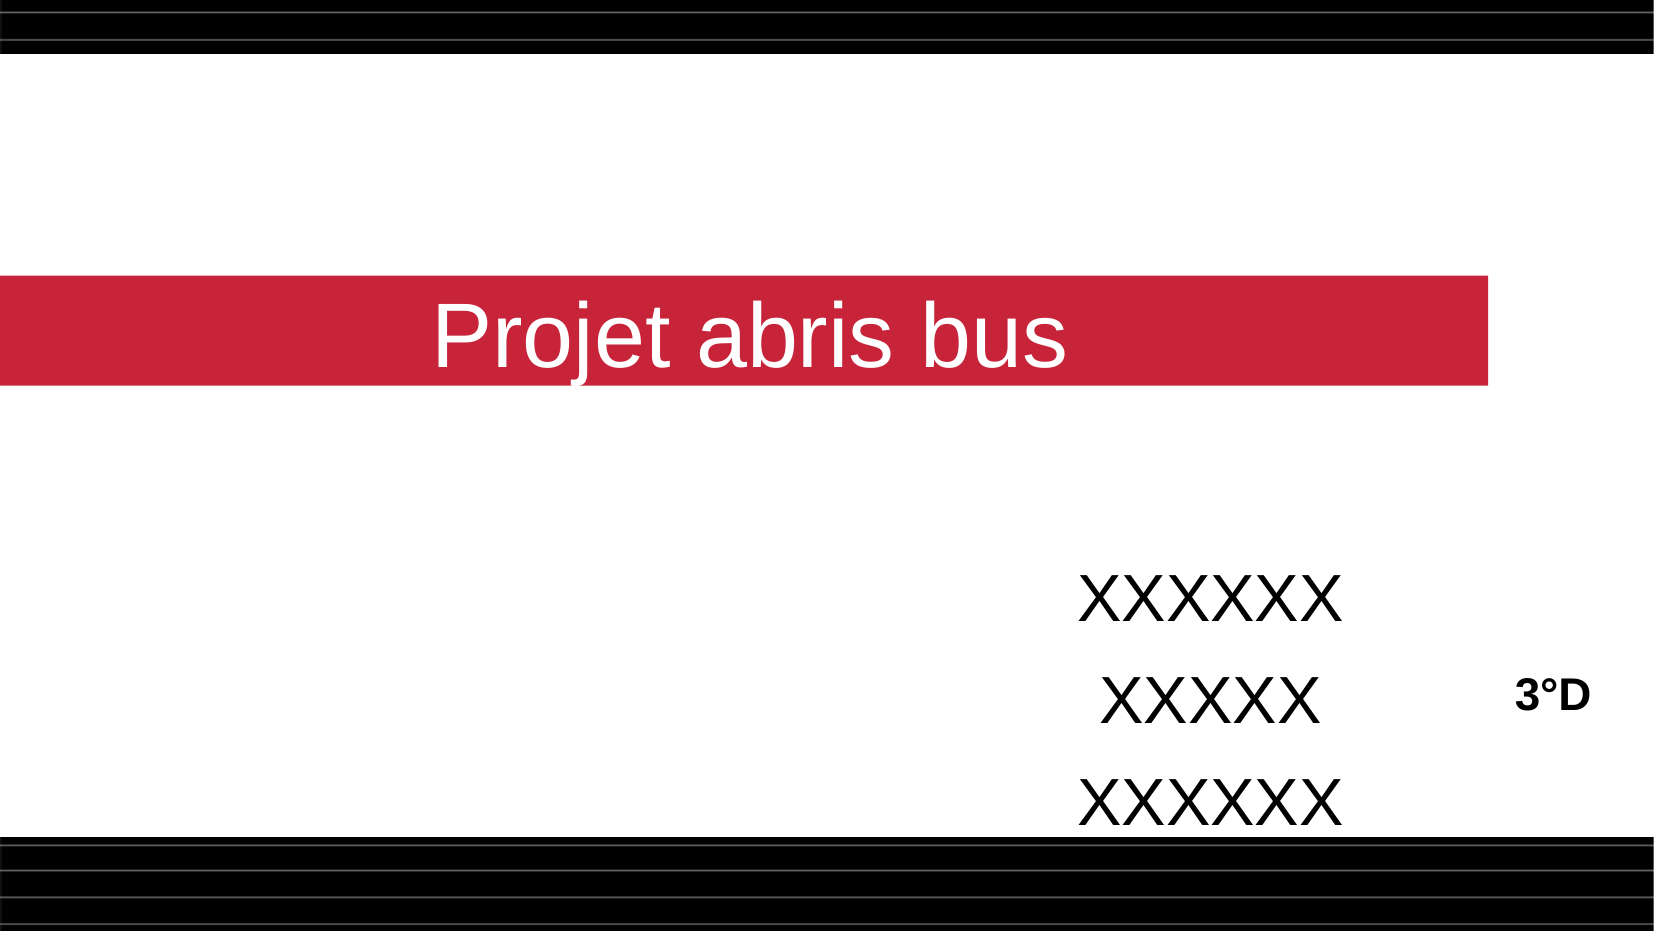

# Projet abris bus
XXXXXX
XXXXX
XXXXXX
3°D